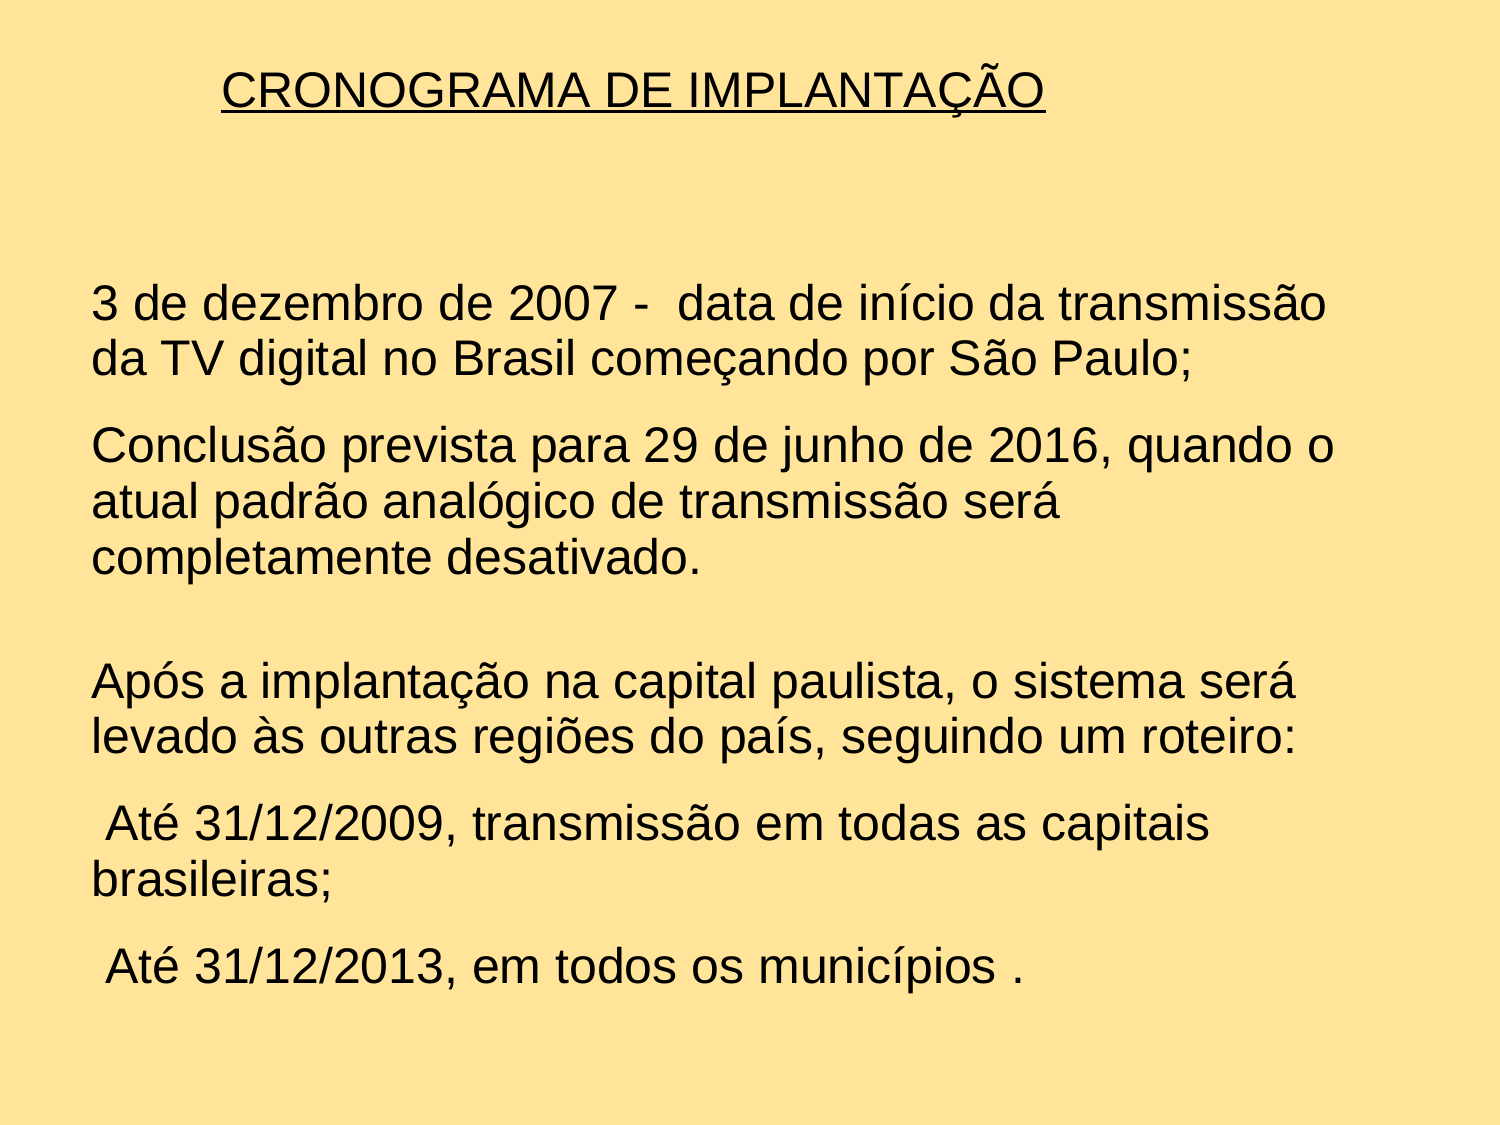

CRONOGRAMA DE IMPLANTAÇÃO
3 de dezembro de 2007 - data de início da transmissão da TV digital no Brasil começando por São Paulo;
Conclusão prevista para 29 de junho de 2016, quando o atual padrão analógico de transmissão será completamente desativado.
Após a implantação na capital paulista, o sistema será levado às outras regiões do país, seguindo um roteiro:
 Até 31/12/2009, transmissão em todas as capitais brasileiras;
 Até 31/12/2013, em todos os municípios .